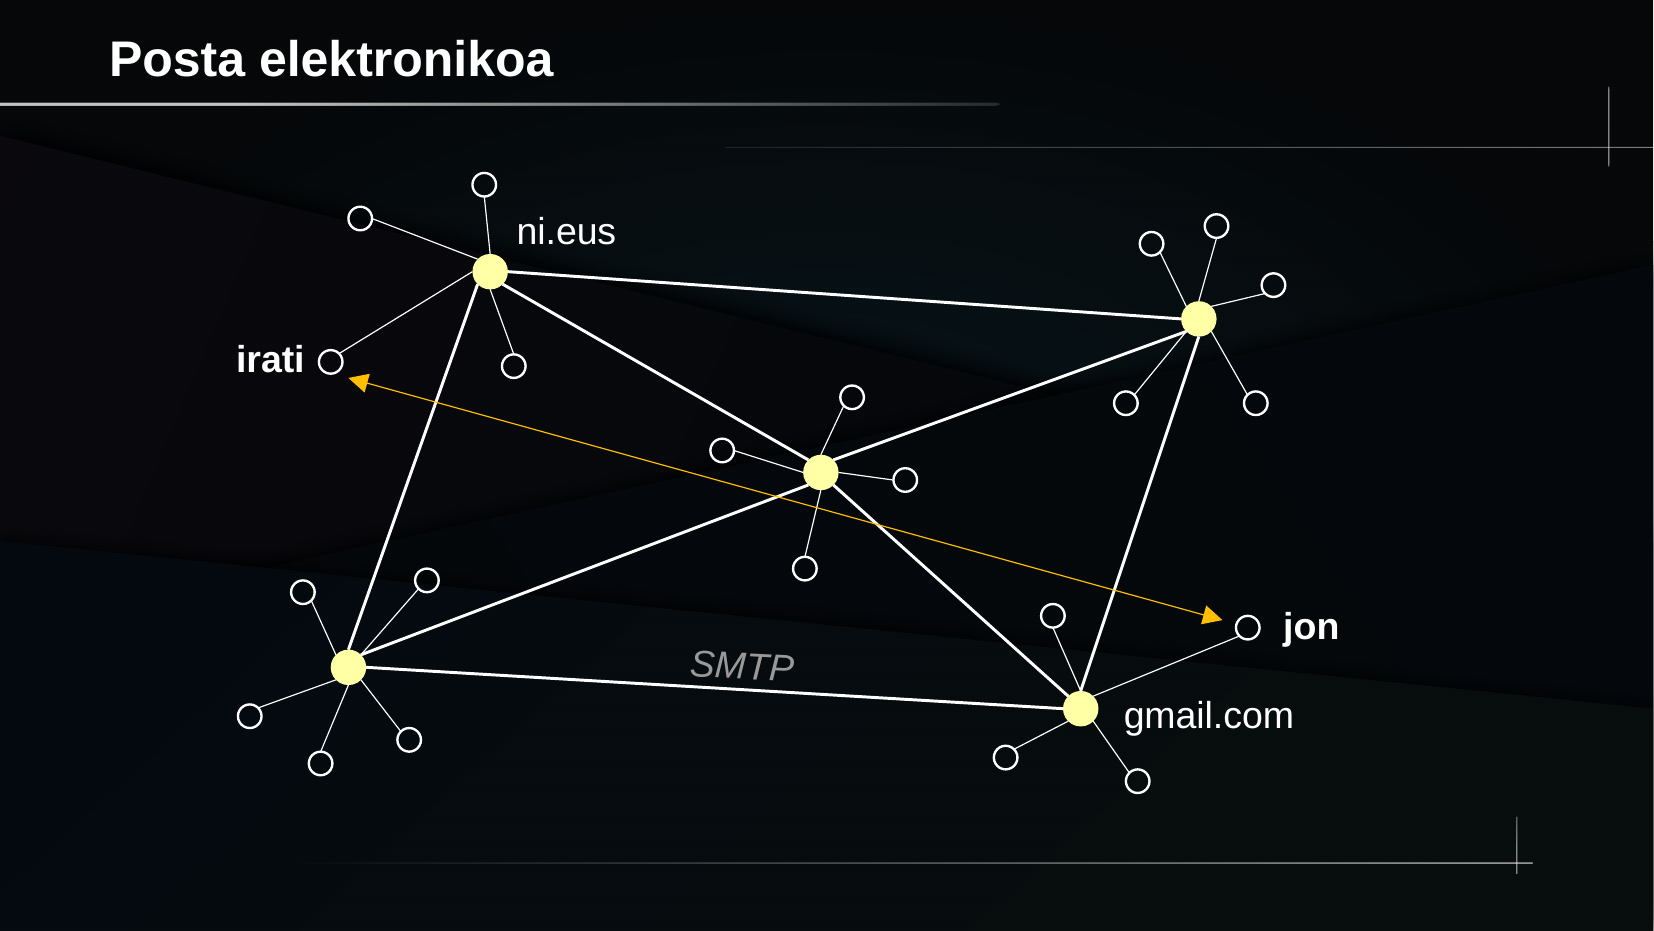

Posta elektronikoa
ni.eus
irati
jon
SMTP
gmail.com